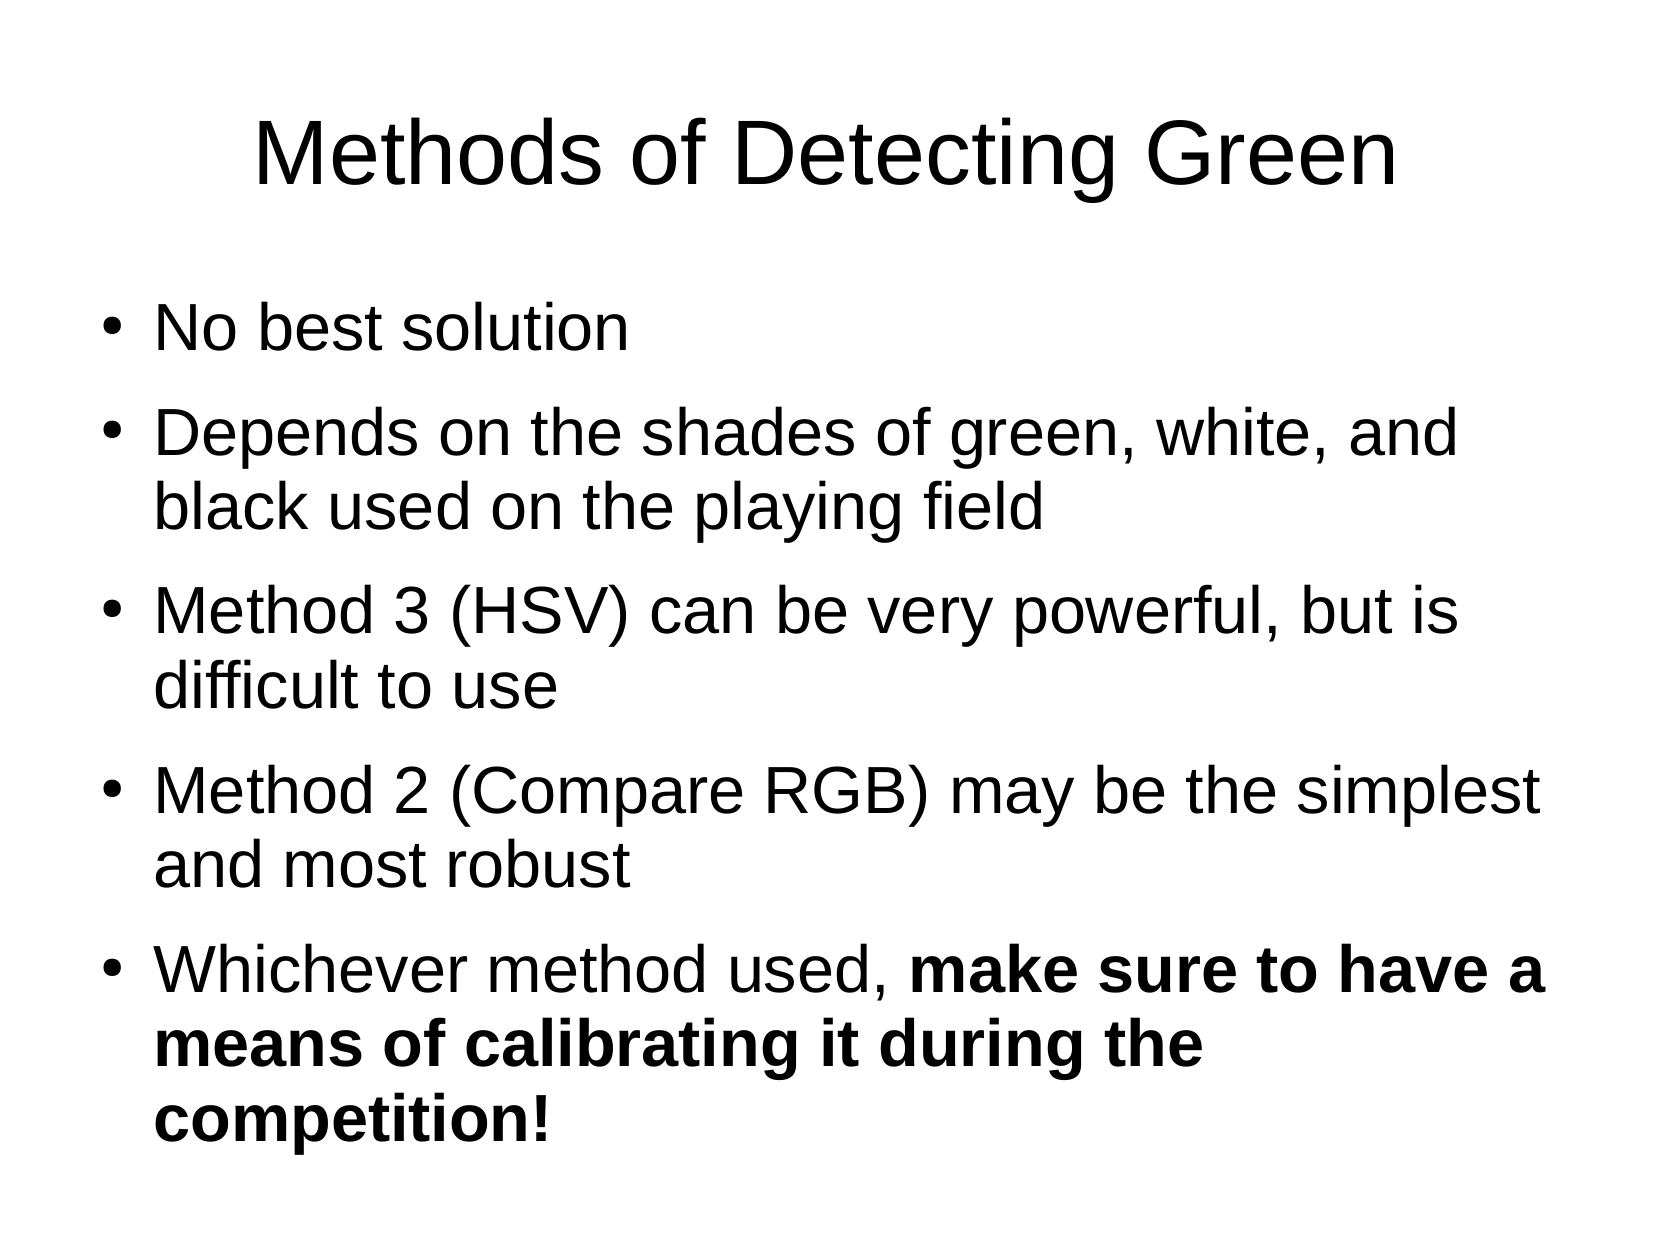

# Methods of Detecting Green
No best solution
Depends on the shades of green, white, and black used on the playing field
Method 3 (HSV) can be very powerful, but is difficult to use
Method 2 (Compare RGB) may be the simplest and most robust
Whichever method used, make sure to have a means of calibrating it during the competition!